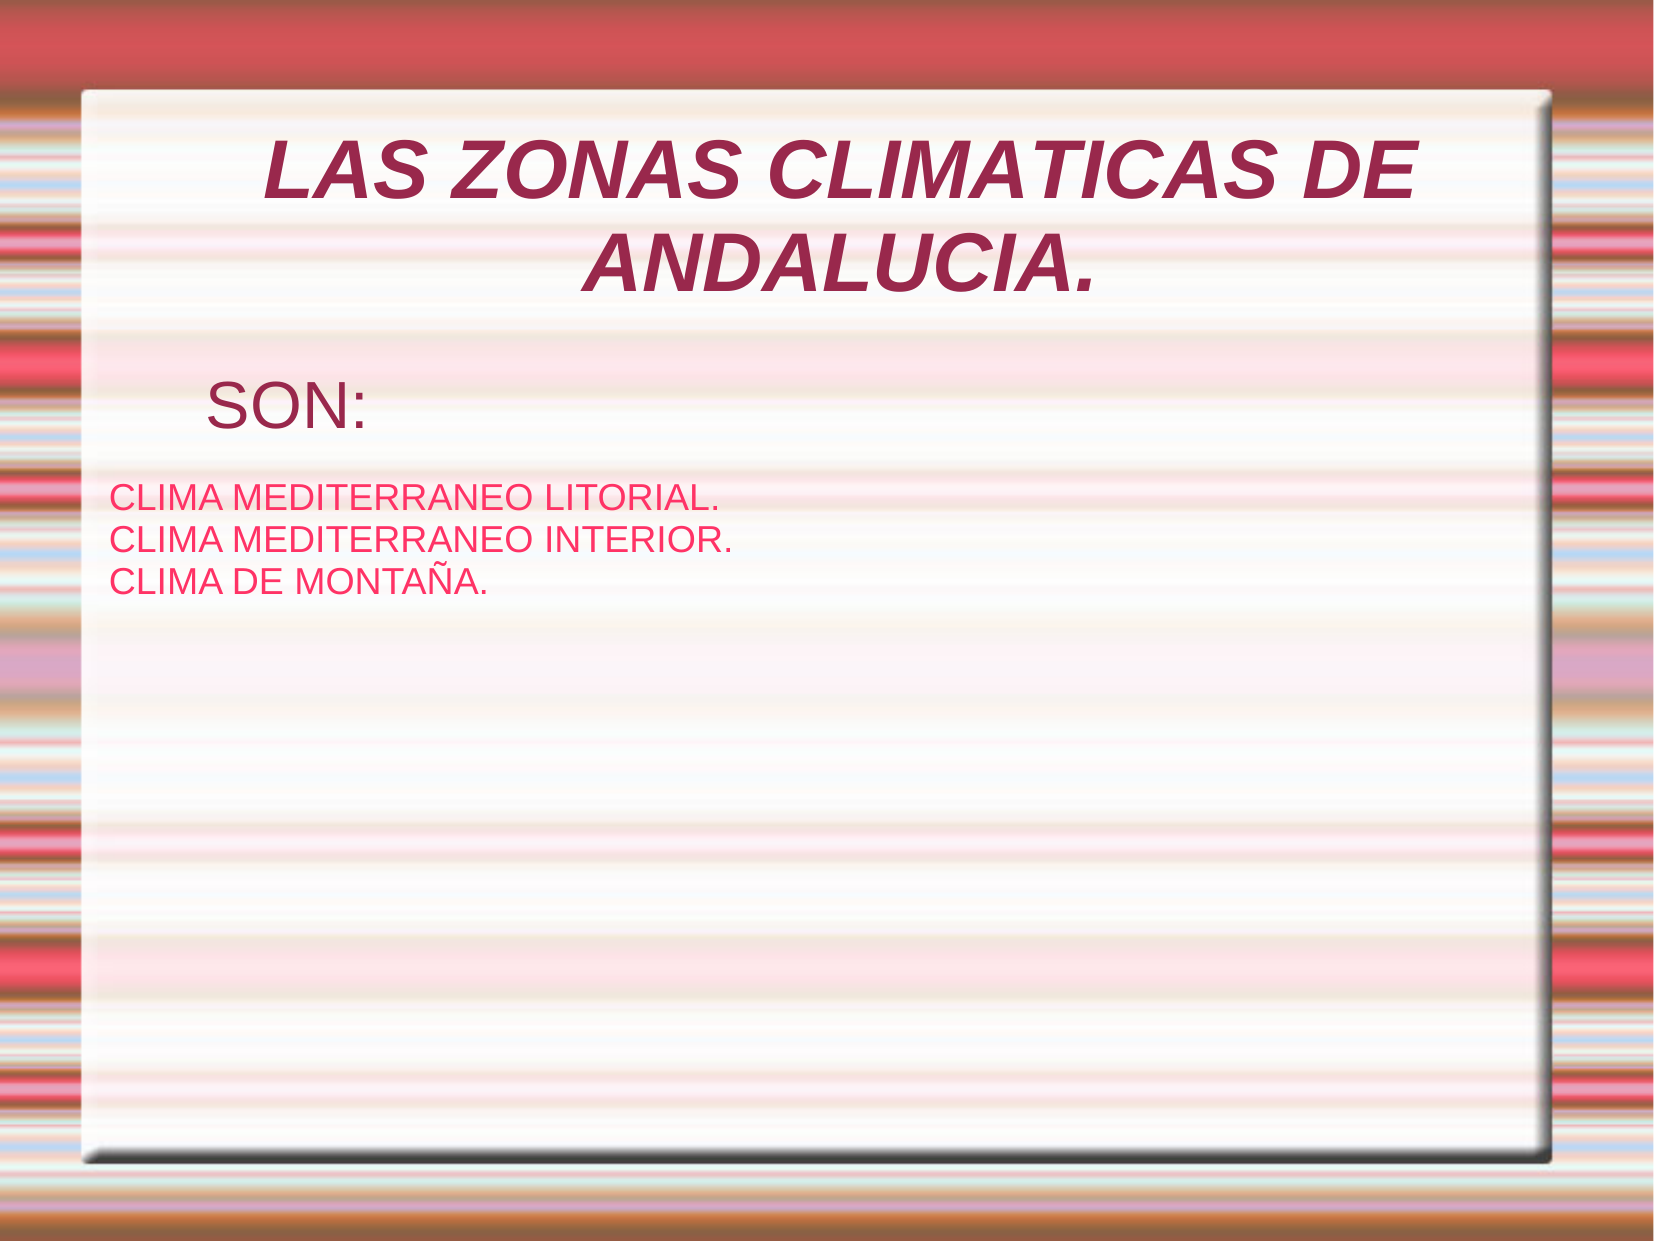

# LAS ZONAS CLIMATICAS DE ANDALUCIA.
SON:
CLIMA MEDITERRANEO LITORIAL.
CLIMA MEDITERRANEO INTERIOR.
CLIMA DE MONTAÑA.